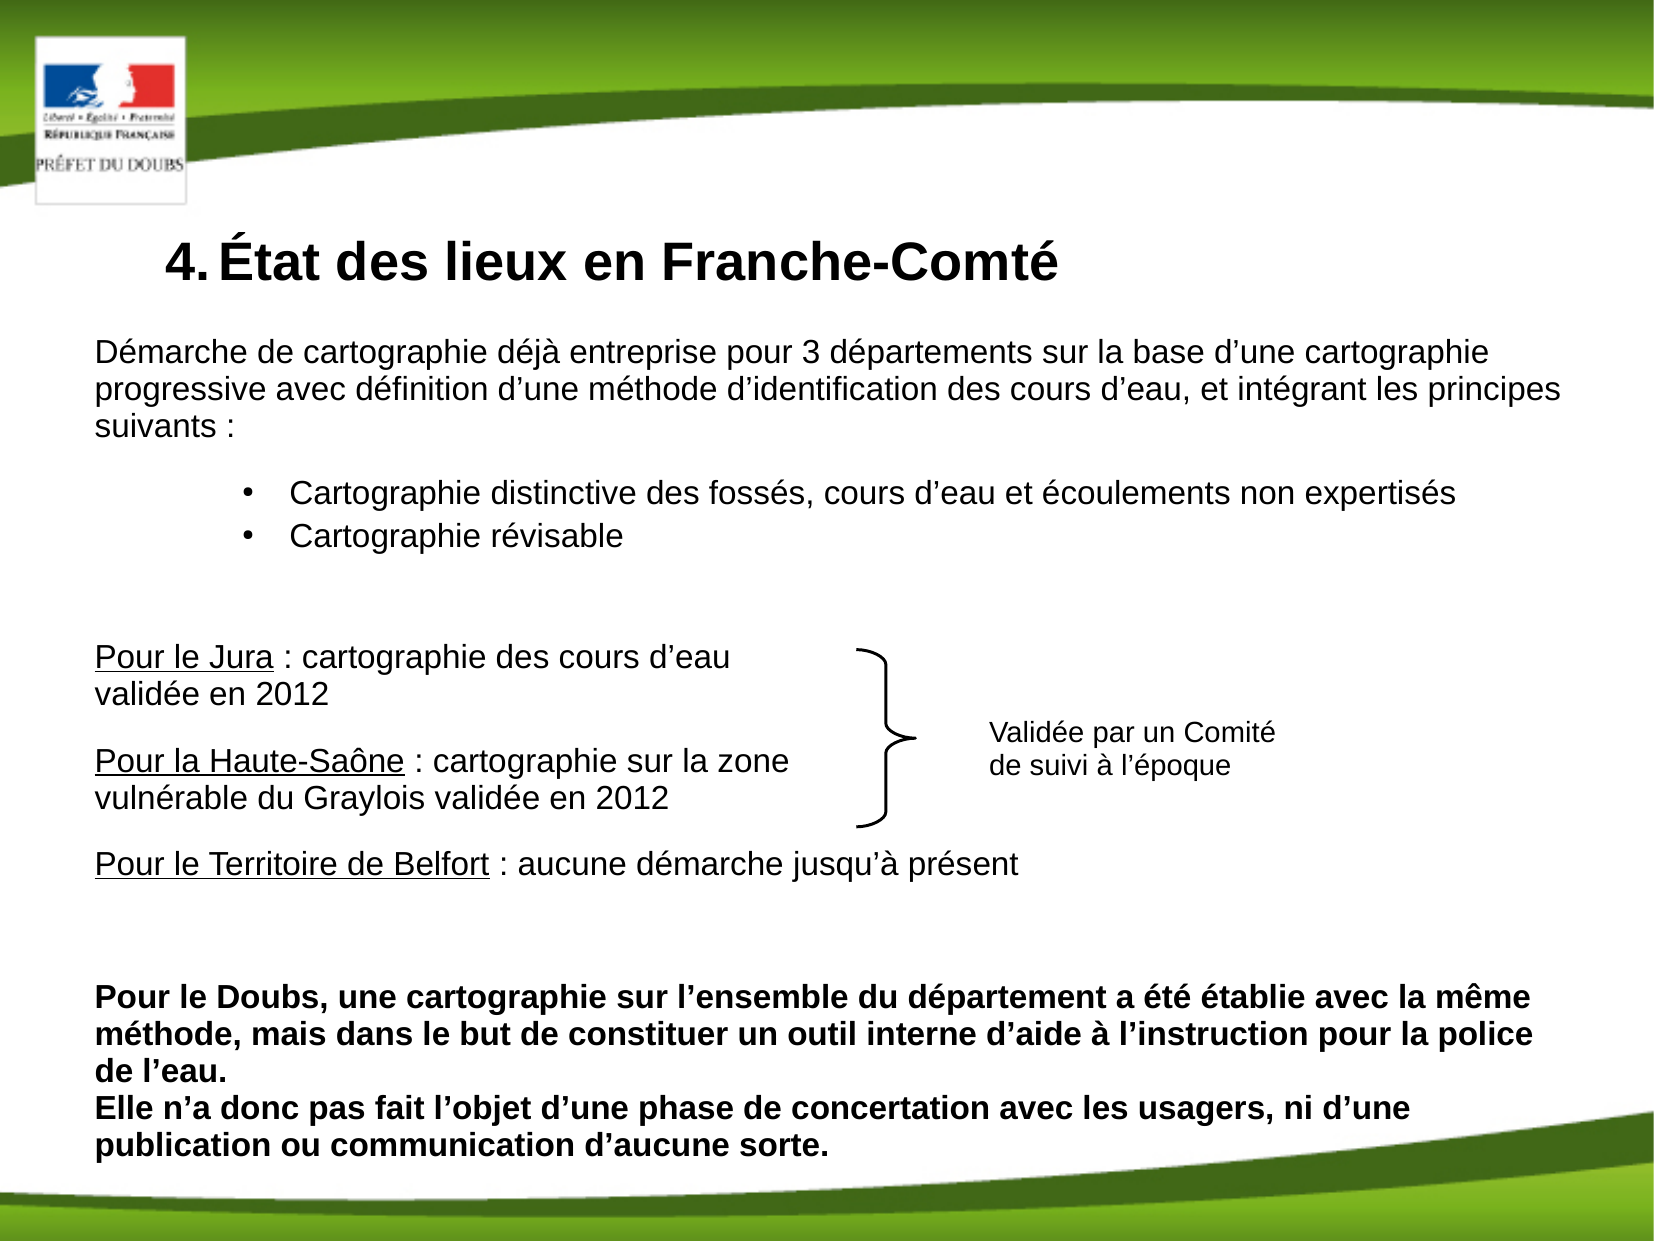

#
État des lieux en Franche-Comté
Démarche de cartographie déjà entreprise pour 3 départements sur la base d’une cartographie progressive avec définition d’une méthode d’identification des cours d’eau, et intégrant les principes suivants :
Cartographie distinctive des fossés, cours d’eau et écoulements non expertisés
Cartographie révisable
Pour le Jura : cartographie des cours d’eau
validée en 2012
Pour la Haute-Saône : cartographie sur la zone
vulnérable du Graylois validée en 2012
Pour le Territoire de Belfort : aucune démarche jusqu’à présent
Pour le Doubs, une cartographie sur l’ensemble du département a été établie avec la même méthode, mais dans le but de constituer un outil interne d’aide à l’instruction pour la police de l’eau.
Elle n’a donc pas fait l’objet d’une phase de concertation avec les usagers, ni d’une publication ou communication d’aucune sorte.
Validée par un Comité
de suivi à l’époque